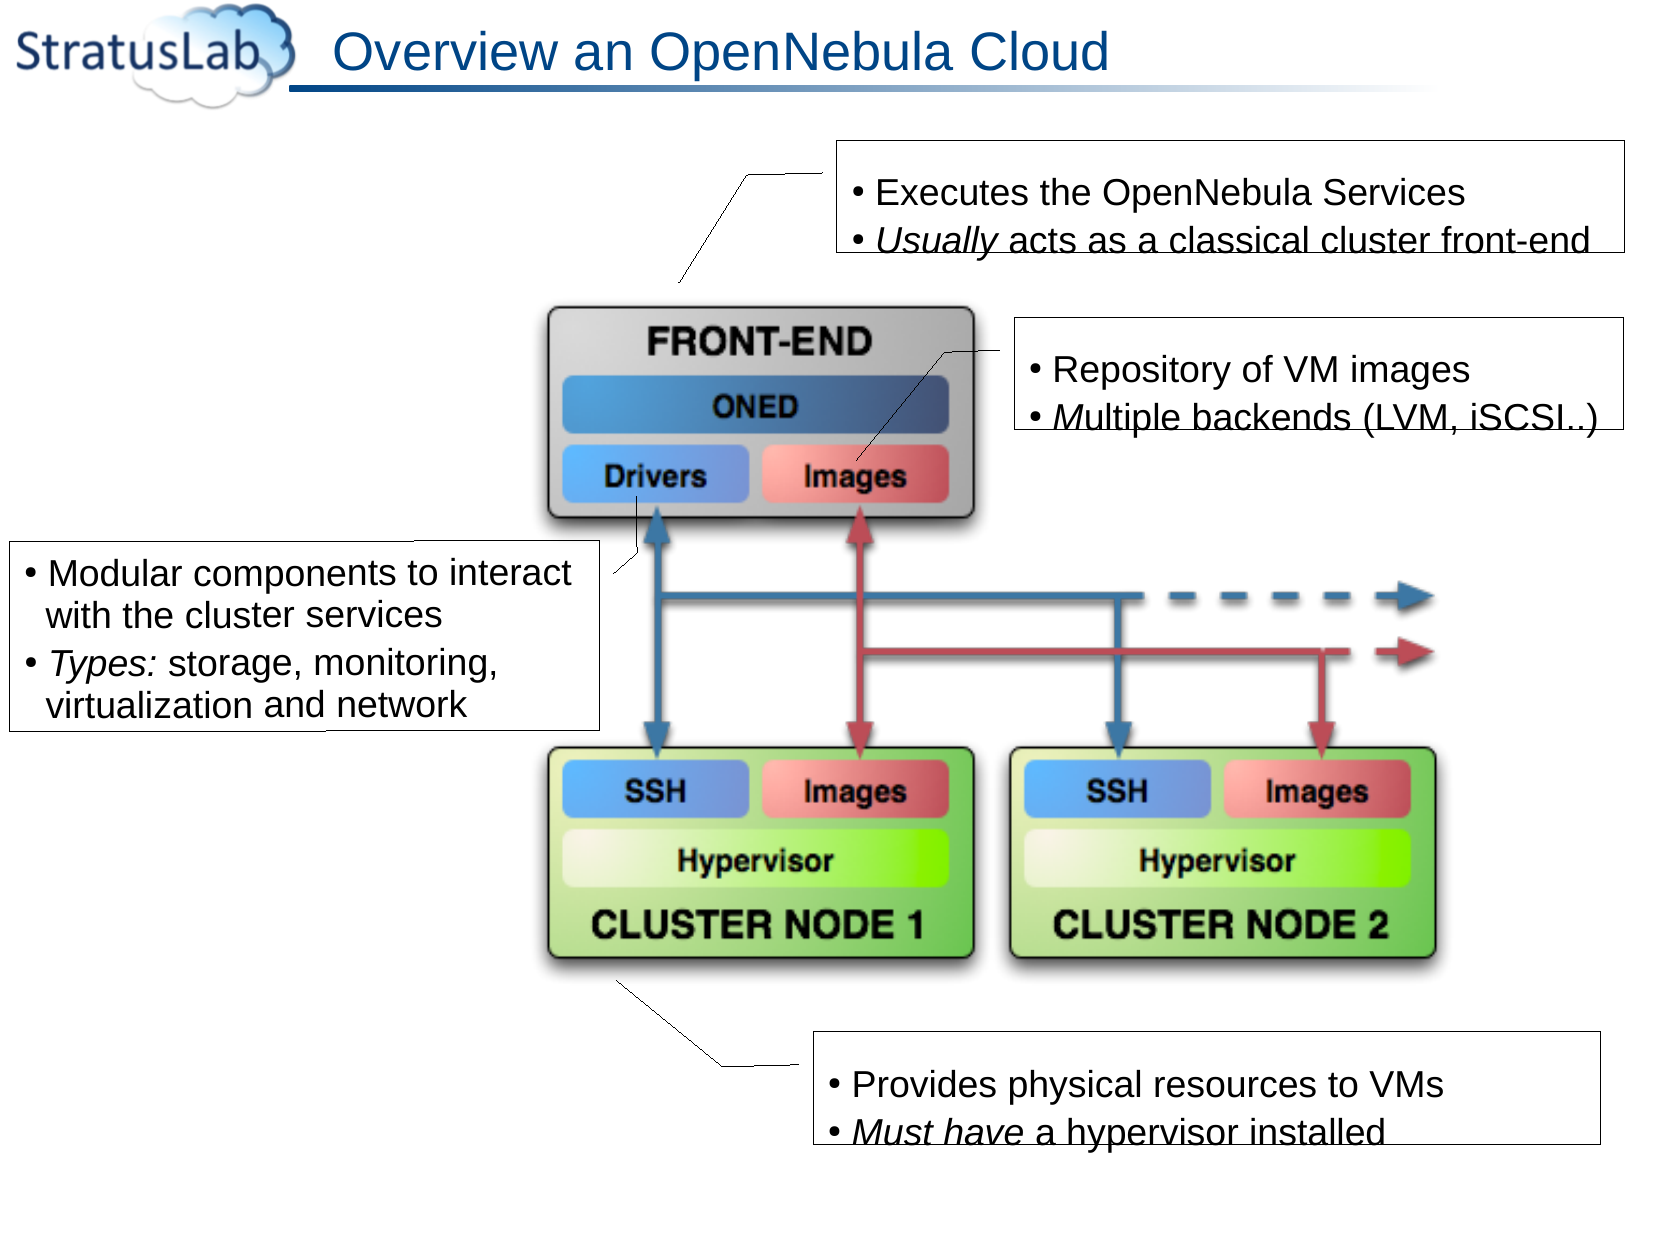

Overview an OpenNebula Cloud
 Executes the OpenNebula Services
 Usually acts as a classical cluster front-end
 Repository of VM images
 Multiple backends (LVM, iSCSI..)
 Modular components to interact with the cluster services
 Types: storage, monitoring, virtualization and network
 Provides physical resources to VMs
 Must have a hypervisor installed